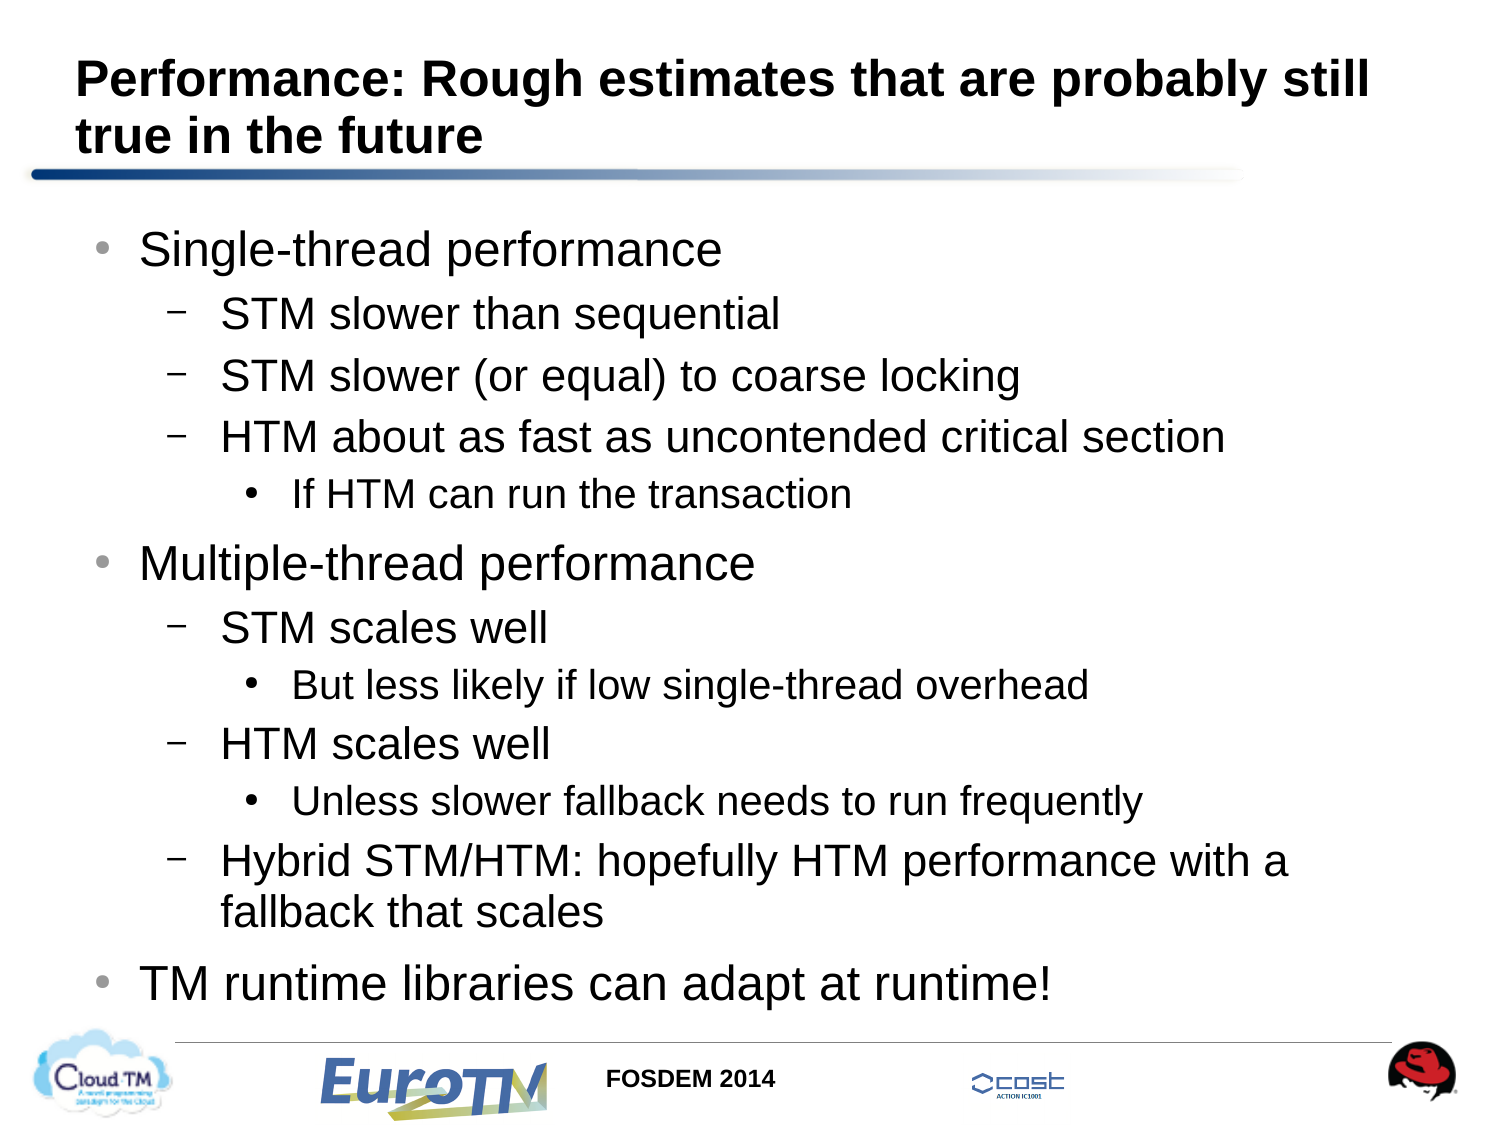

# Performance: Rough estimates that are probably still true in the future
Single-thread performance
STM slower than sequential
STM slower (or equal) to coarse locking
HTM about as fast as uncontended critical section
If HTM can run the transaction
Multiple-thread performance
STM scales well
But less likely if low single-thread overhead
HTM scales well
Unless slower fallback needs to run frequently
Hybrid STM/HTM: hopefully HTM performance with a fallback that scales
TM runtime libraries can adapt at runtime!